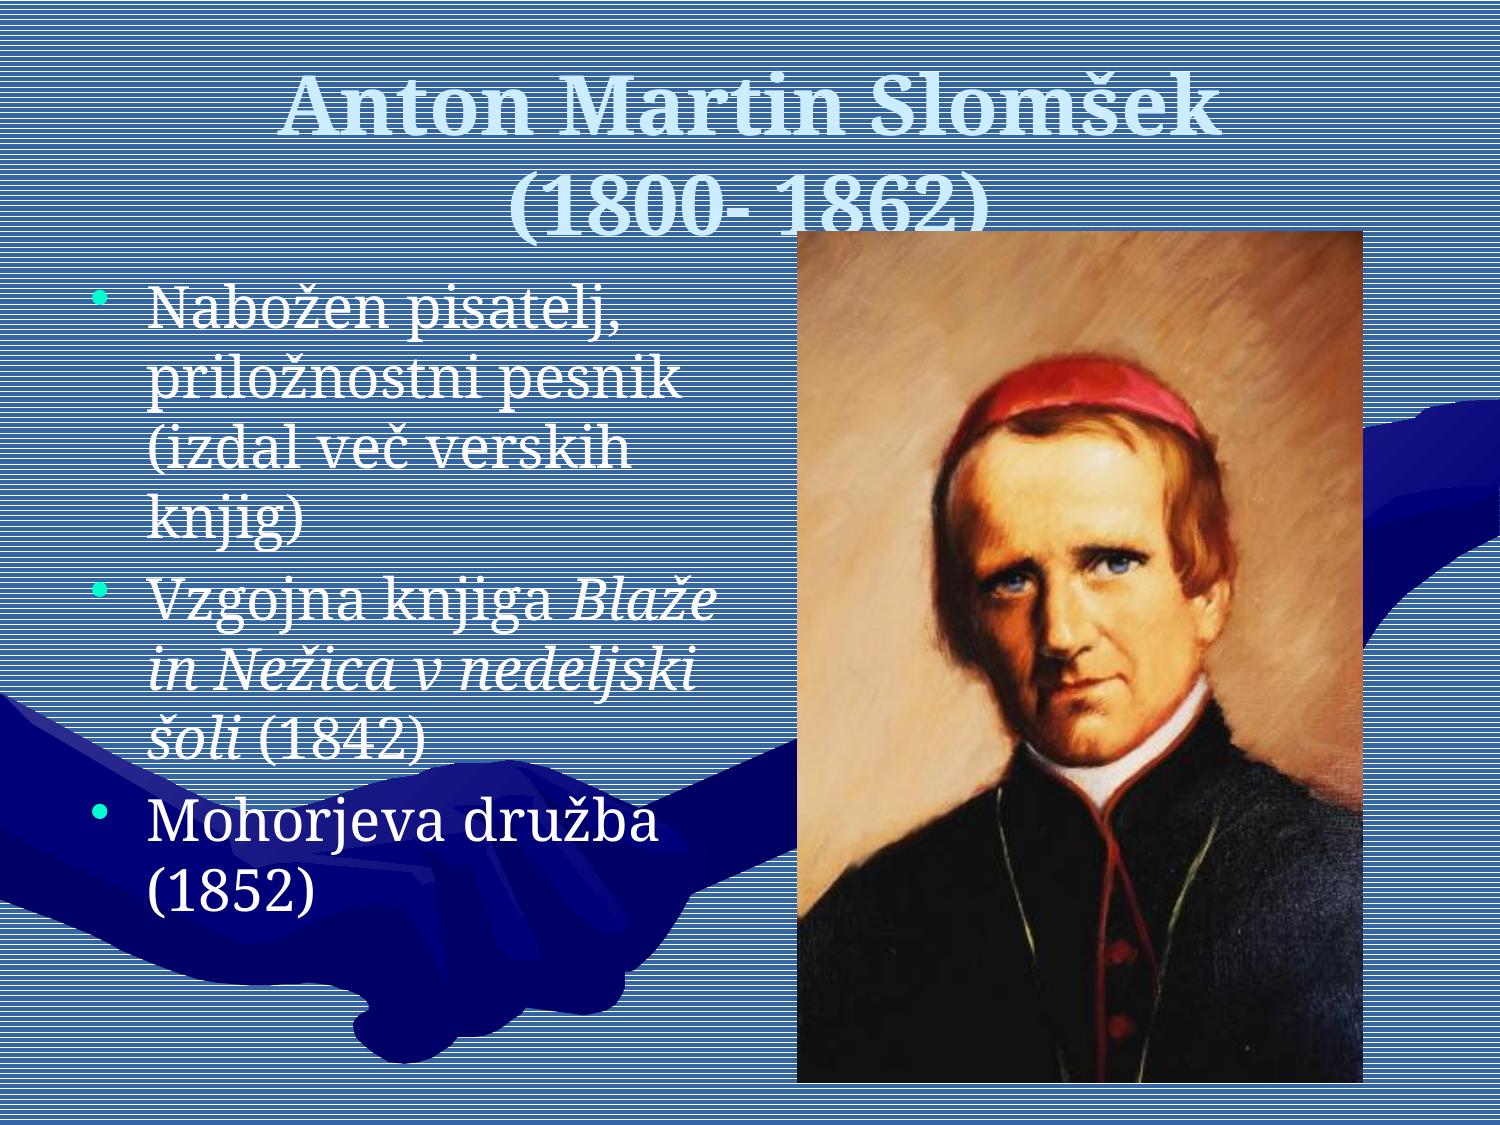

# Anton Martin Slomšek (1800- 1862)
Nabožen pisatelj, priložnostni pesnik (izdal več verskih knjig)
Vzgojna knjiga Blaže in Nežica v nedeljski šoli (1842)
Mohorjeva družba (1852)